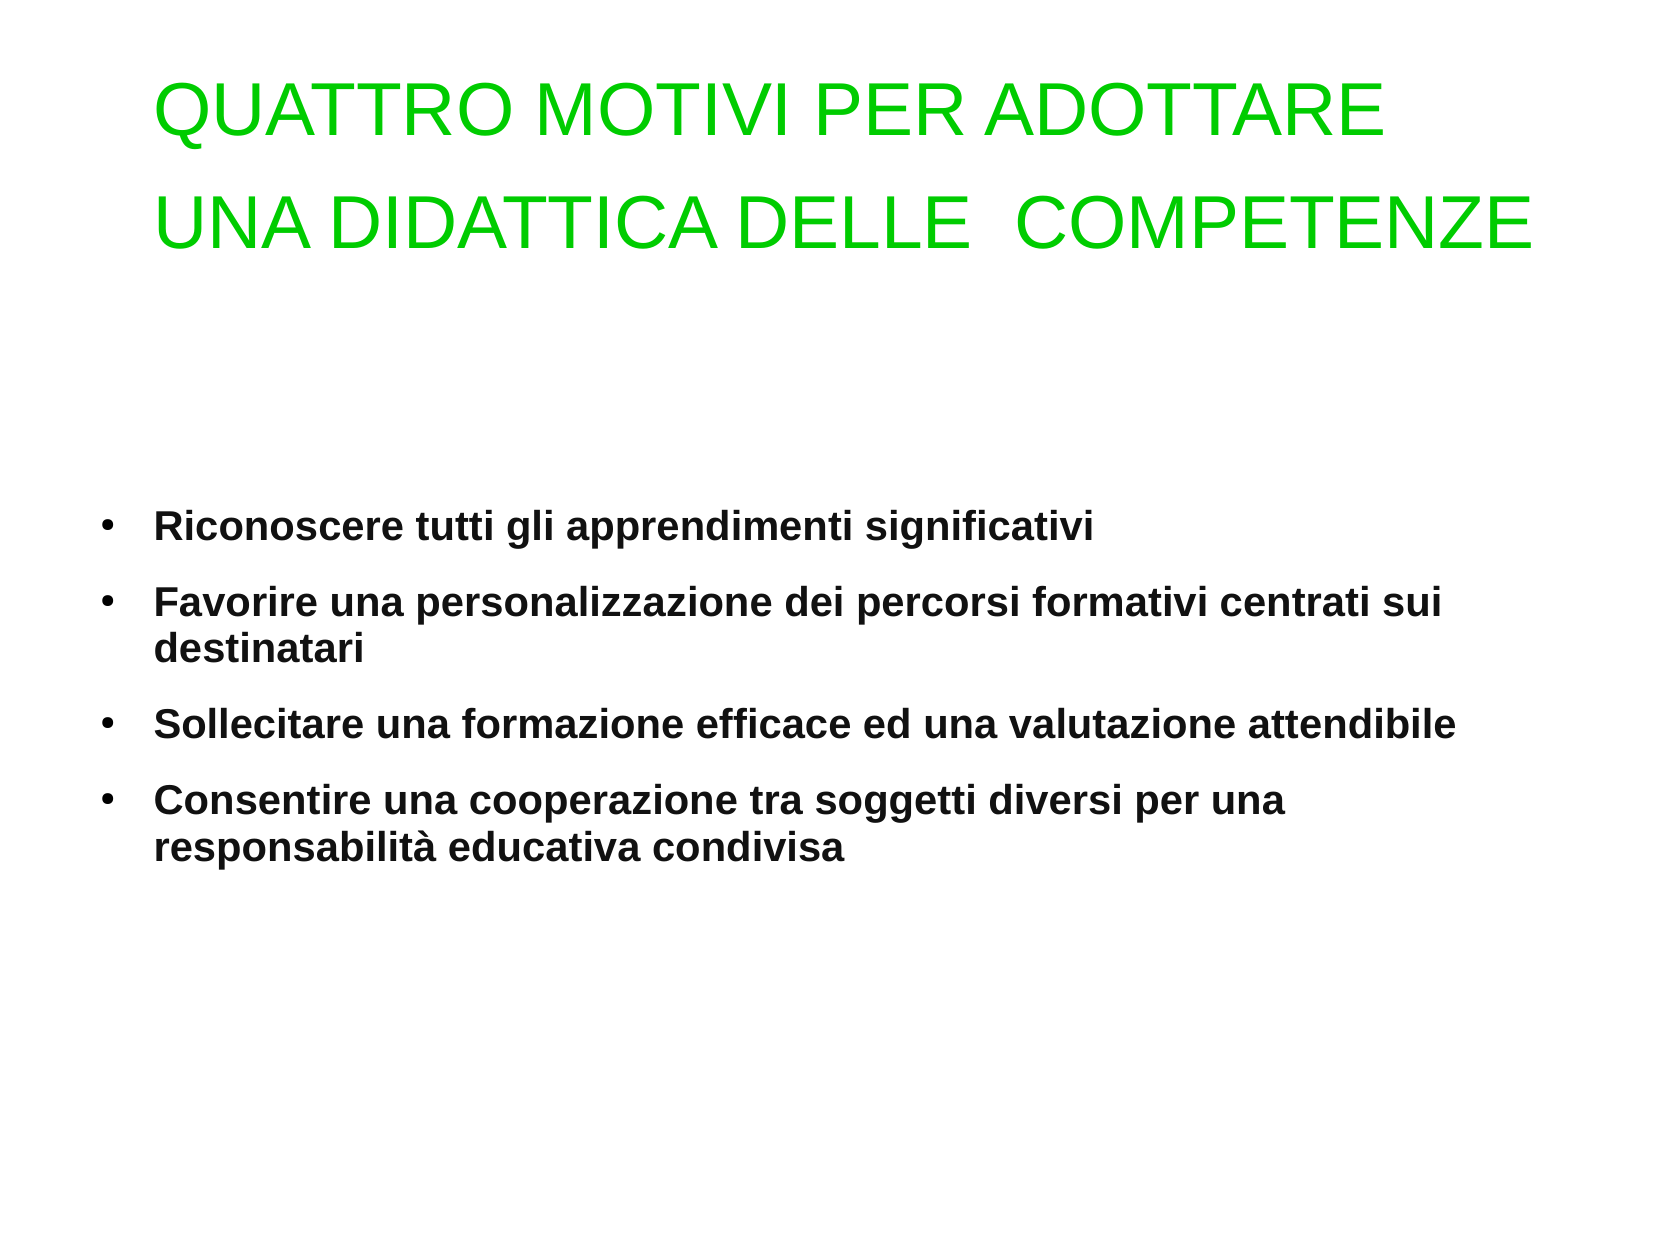

# QUATTRO MOTIVI PER ADOTTARE
UNA DIDATTICA DELLE COMPETENZE
Riconoscere tutti gli apprendimenti significativi
Favorire una personalizzazione dei percorsi formativi centrati sui destinatari
Sollecitare una formazione efficace ed una valutazione attendibile
Consentire una cooperazione tra soggetti diversi per una responsabilità educativa condivisa